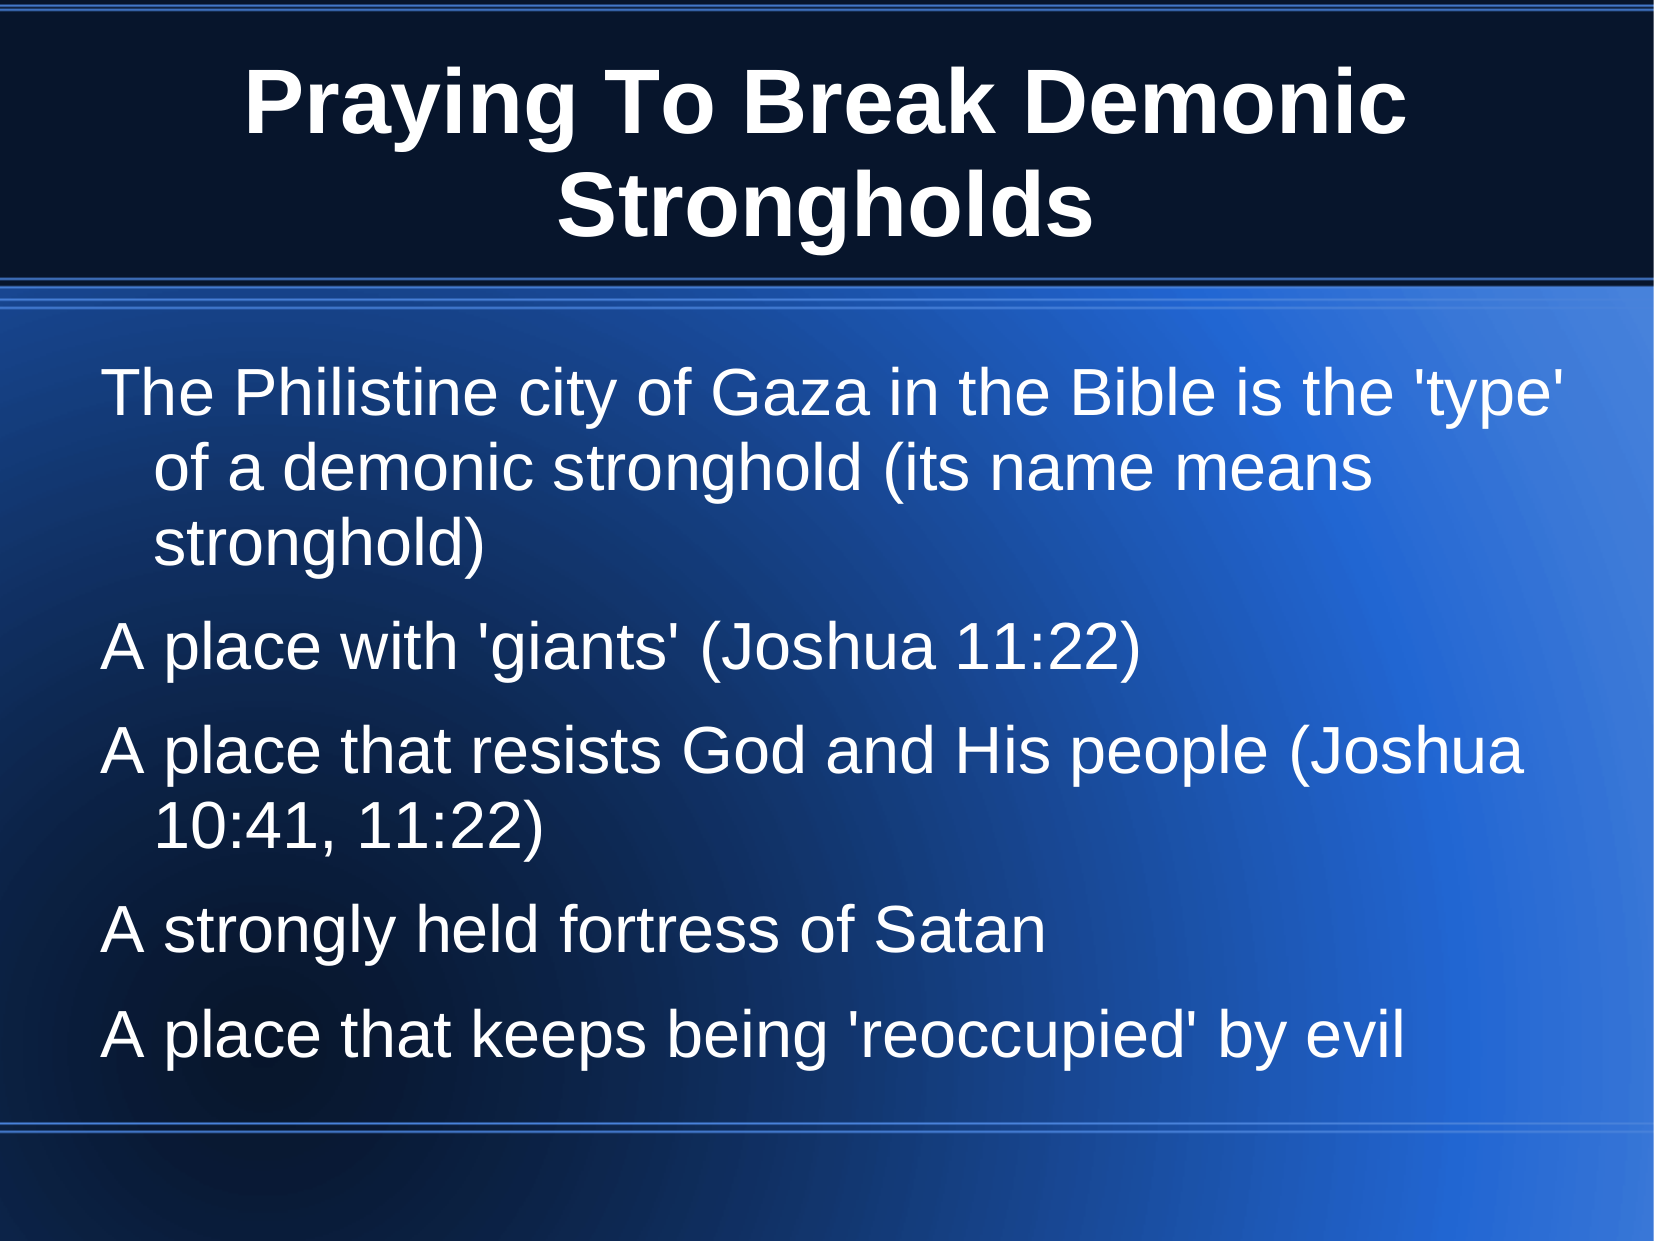

# Praying To Break Demonic Strongholds
The Philistine city of Gaza in the Bible is the 'type' of a demonic stronghold (its name means stronghold)
A place with 'giants' (Joshua 11:22)
A place that resists God and His people (Joshua 10:41, 11:22)
A strongly held fortress of Satan
A place that keeps being 'reoccupied' by evil